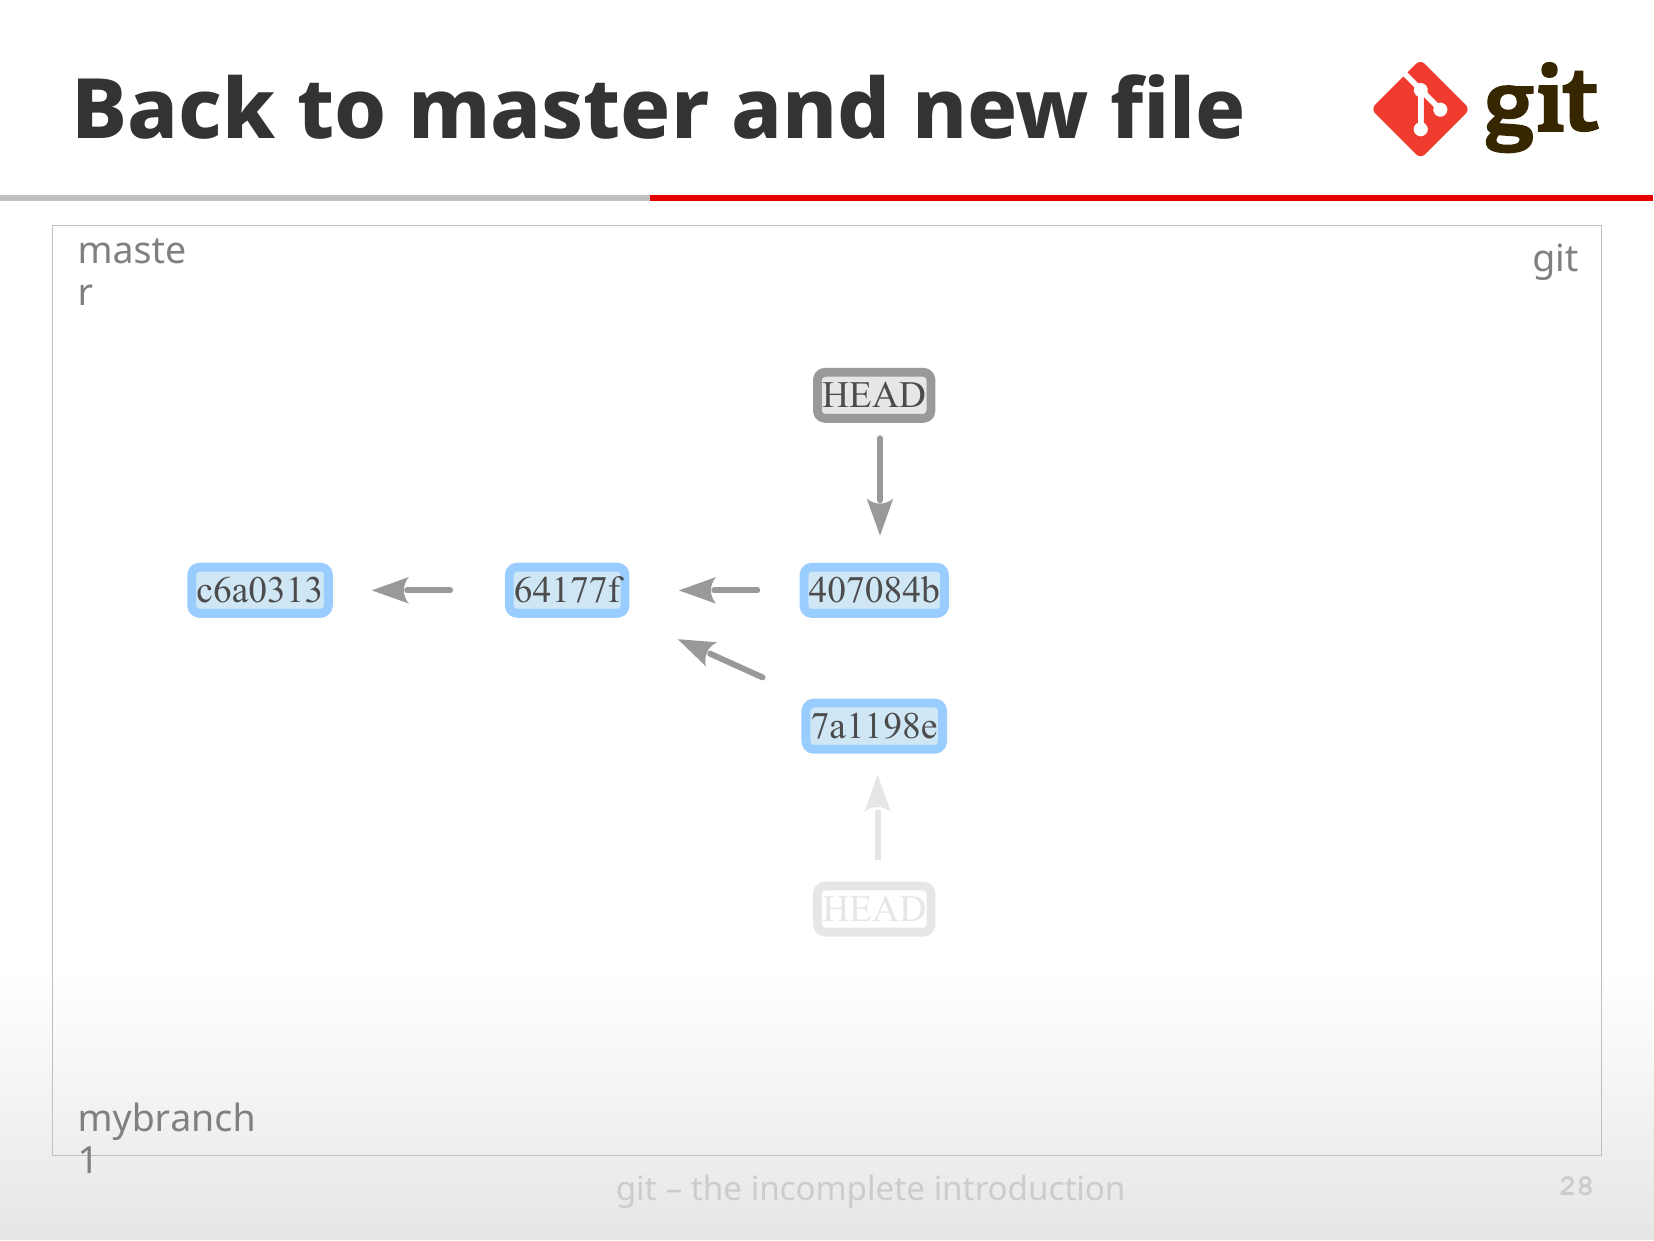

# Back to master and new file
master
git
HEAD
c6a0313
64177f
407084b
7a1198e
HEAD
mybranch1
28